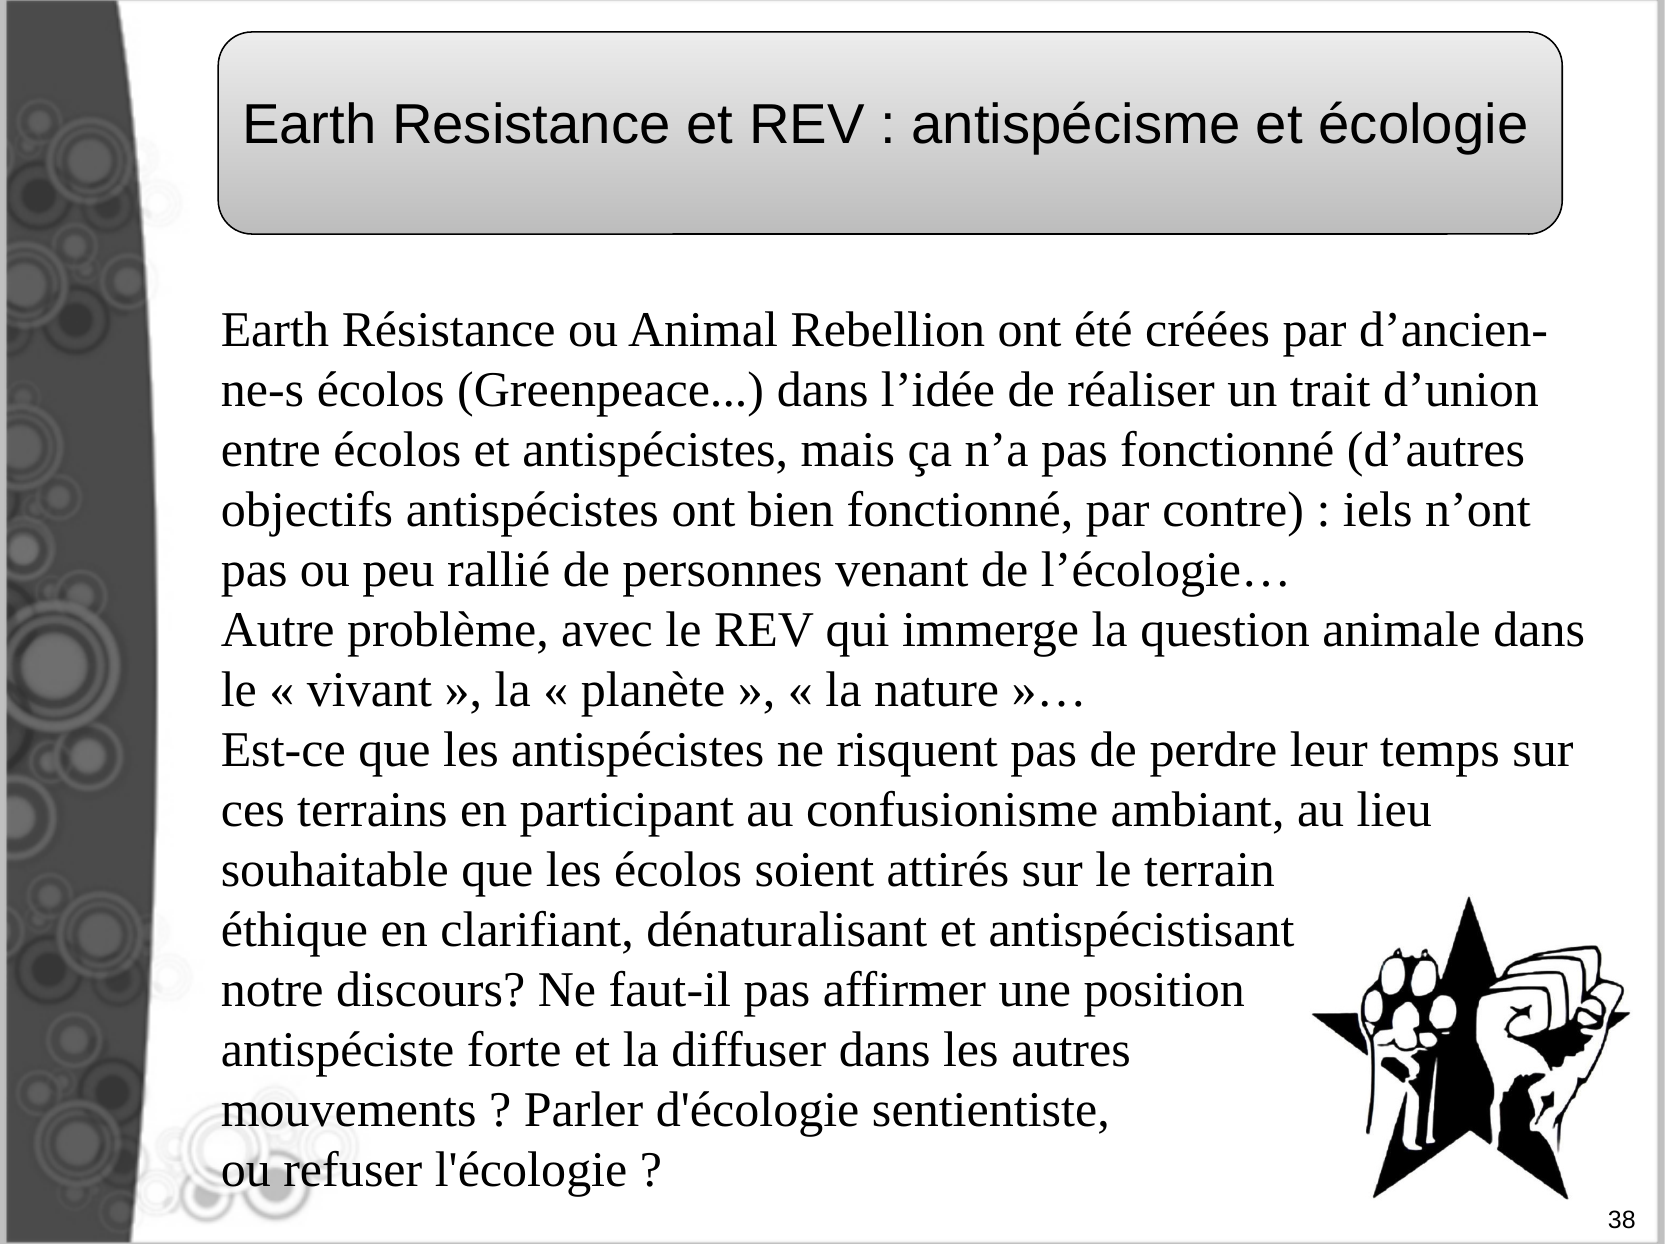

Earth Resistance et REV : antispécisme et écologie
Earth Résistance ou Animal Rebellion ont été créées par d’ancien-ne-s écolos (Greenpeace...) dans l’idée de réaliser un trait d’union entre écolos et antispécistes, mais ça n’a pas fonctionné (d’autres objectifs antispécistes ont bien fonctionné, par contre) : iels n’ont pas ou peu rallié de personnes venant de l’écologie…
Autre problème, avec le REV qui immerge la question animale dans le « vivant », la « planète », « la nature »…
Est-ce que les antispécistes ne risquent pas de perdre leur temps sur ces terrains en participant au confusionisme ambiant, au lieu souhaitable que les écolos soient attirés sur le terrain
éthique en clarifiant, dénaturalisant et antispécistisant
notre discours? Ne faut-il pas affirmer une position
antispéciste forte et la diffuser dans les autres
mouvements ? Parler d'écologie sentientiste,
ou refuser l'écologie ?
38